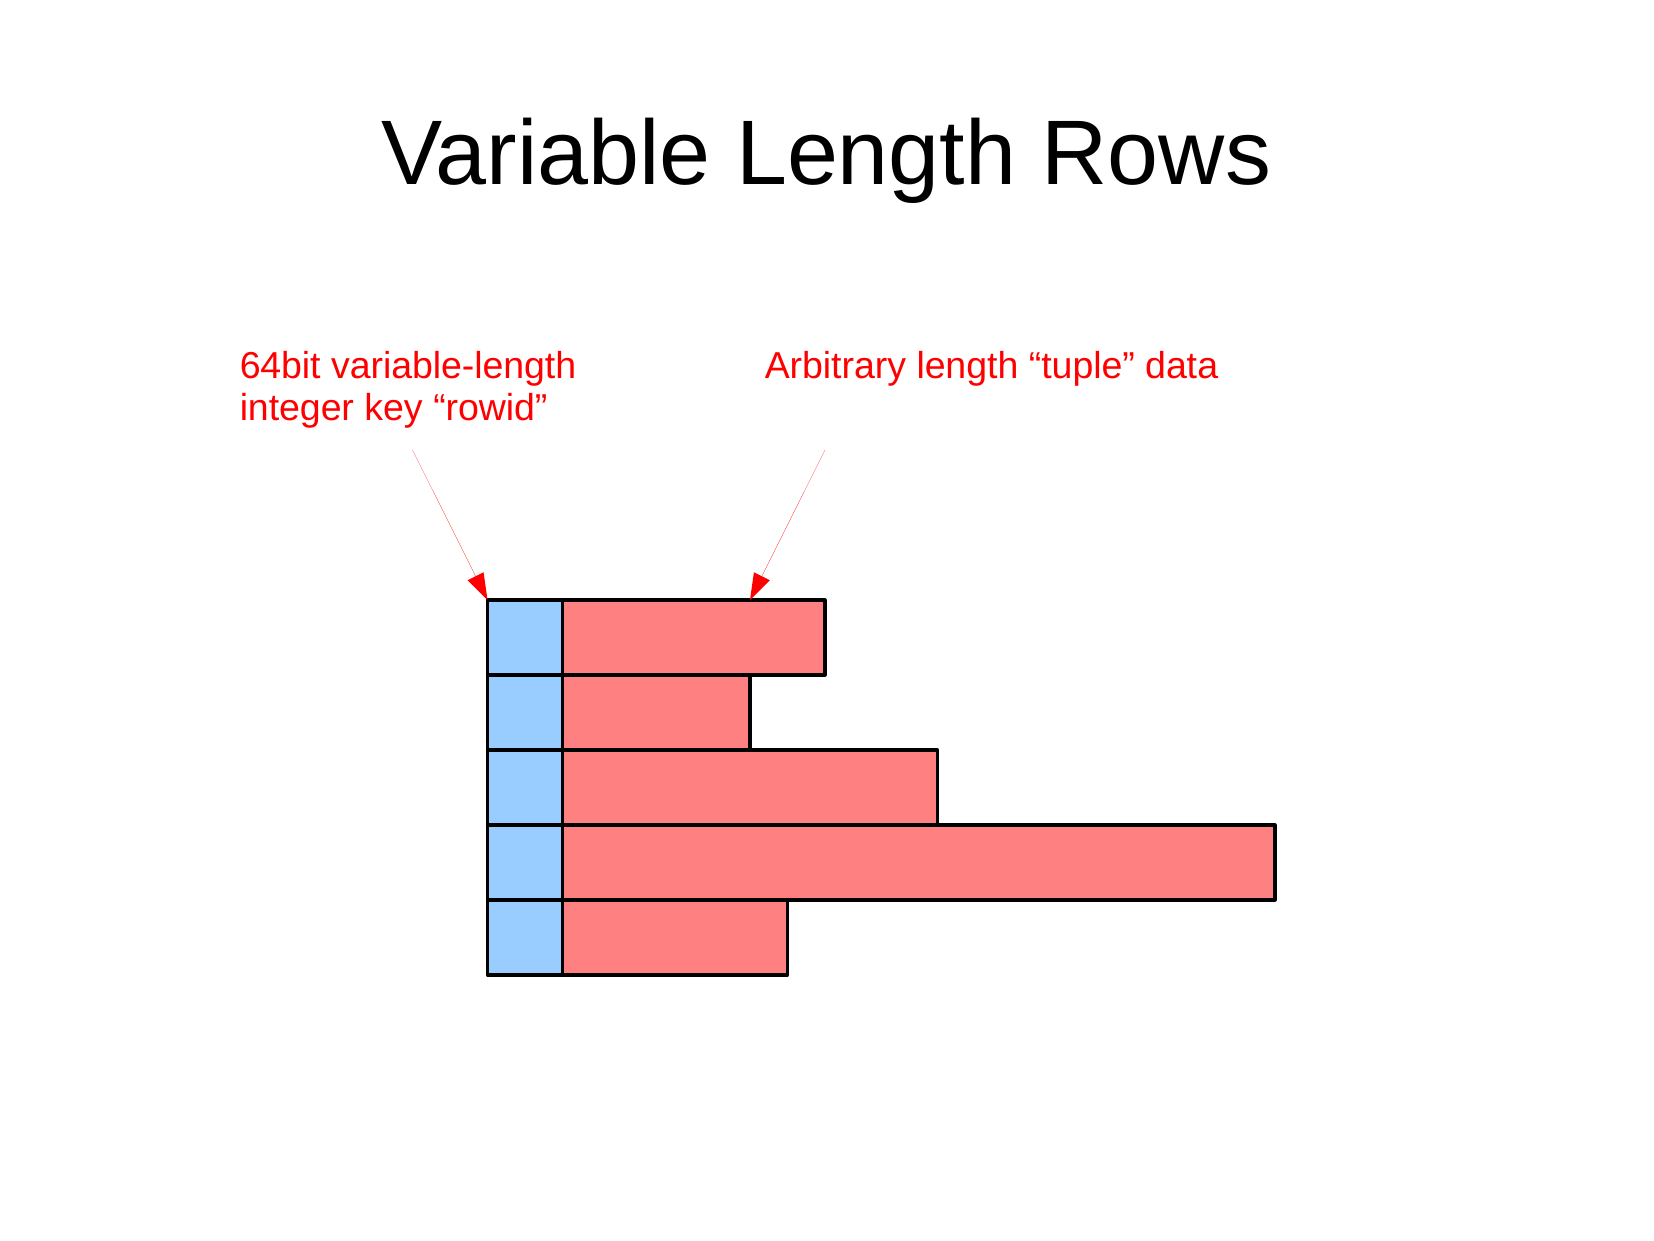

# Variable Length Rows
64bit variable-length
integer key “rowid”
Arbitrary length “tuple” data